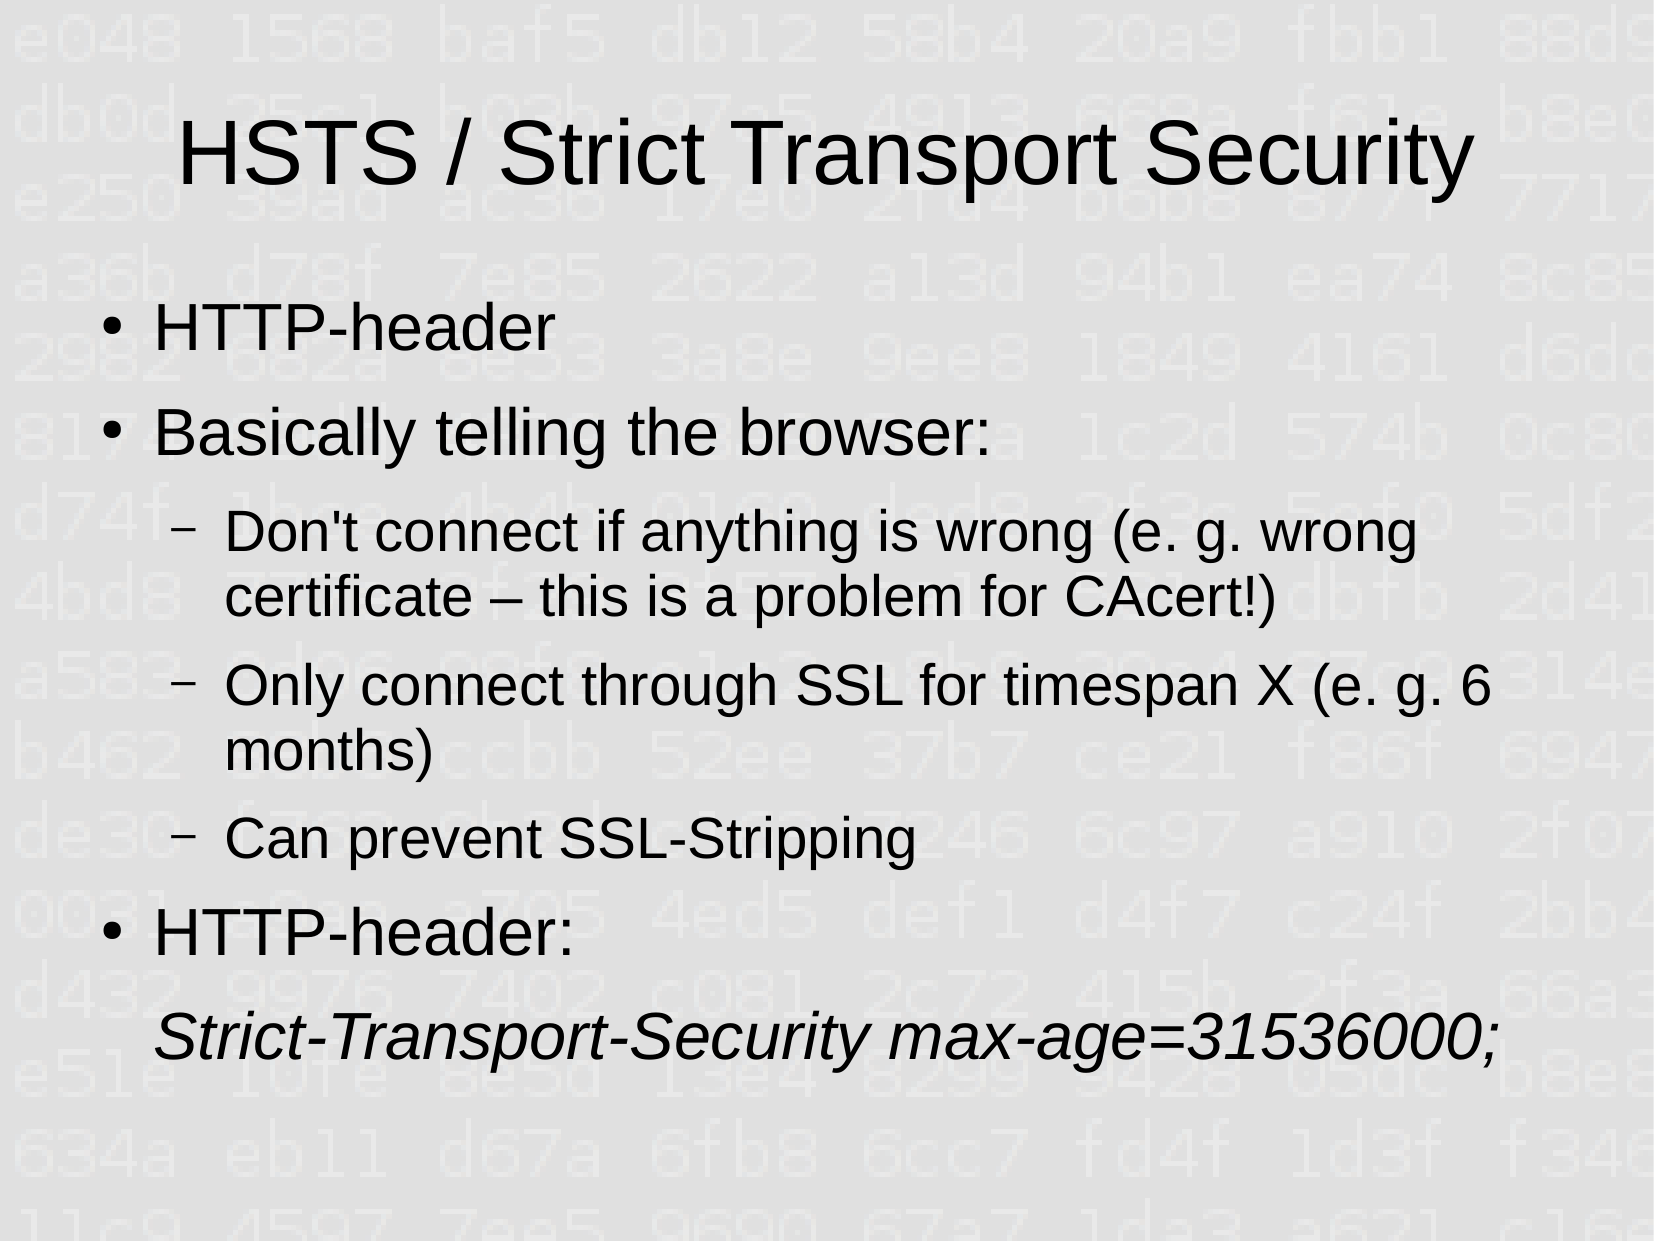

# HSTS / Strict Transport Security
HTTP-header
Basically telling the browser:
Don't connect if anything is wrong (e. g. wrong certificate – this is a problem for CAcert!)
Only connect through SSL for timespan X (e. g. 6 months)
Can prevent SSL-Stripping
HTTP-header:
Strict-Transport-Security max-age=31536000;